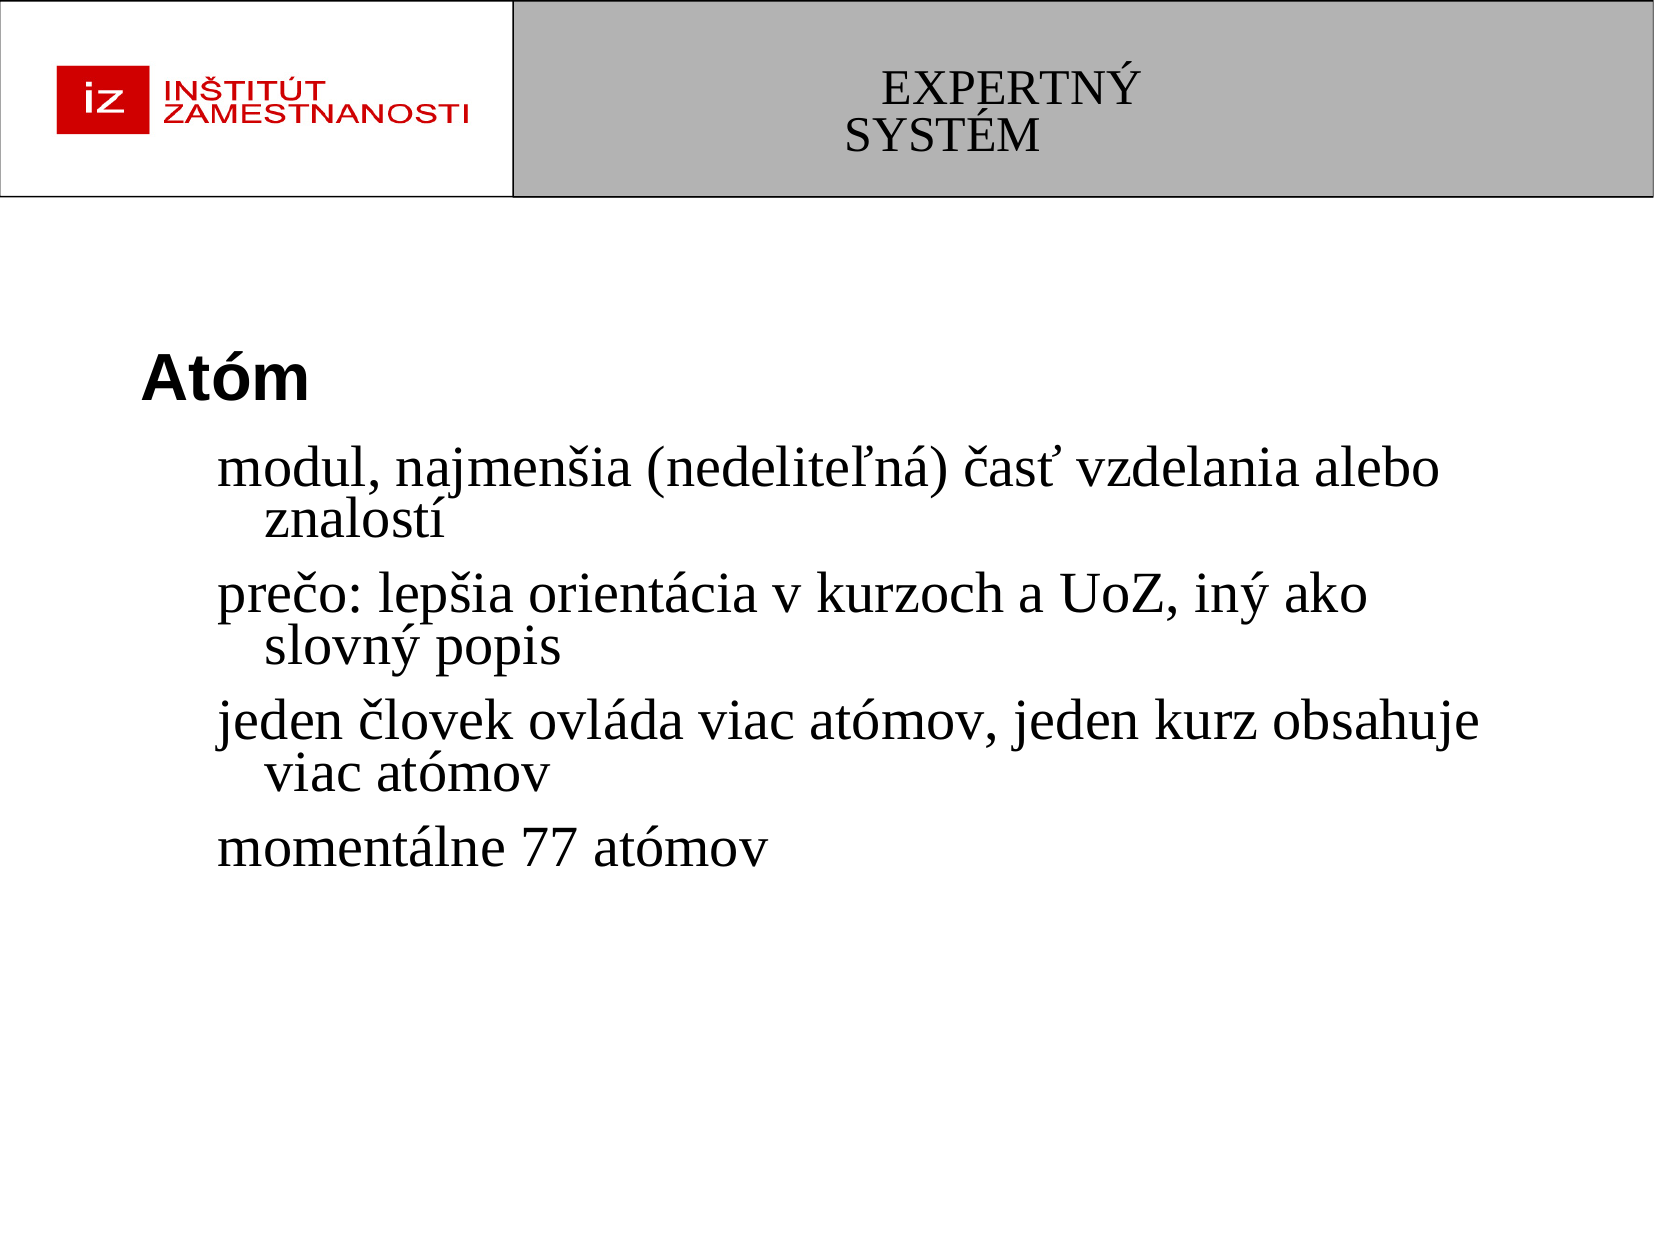

EXPERTNÝ SYSTÉM
# Atóm
modul, najmenšia (nedeliteľná) časť vzdelania alebo znalostí
prečo: lepšia orientácia v kurzoch a UoZ, iný ako slovný popis
jeden človek ovláda viac atómov, jeden kurz obsahuje viac atómov
momentálne 77 atómov